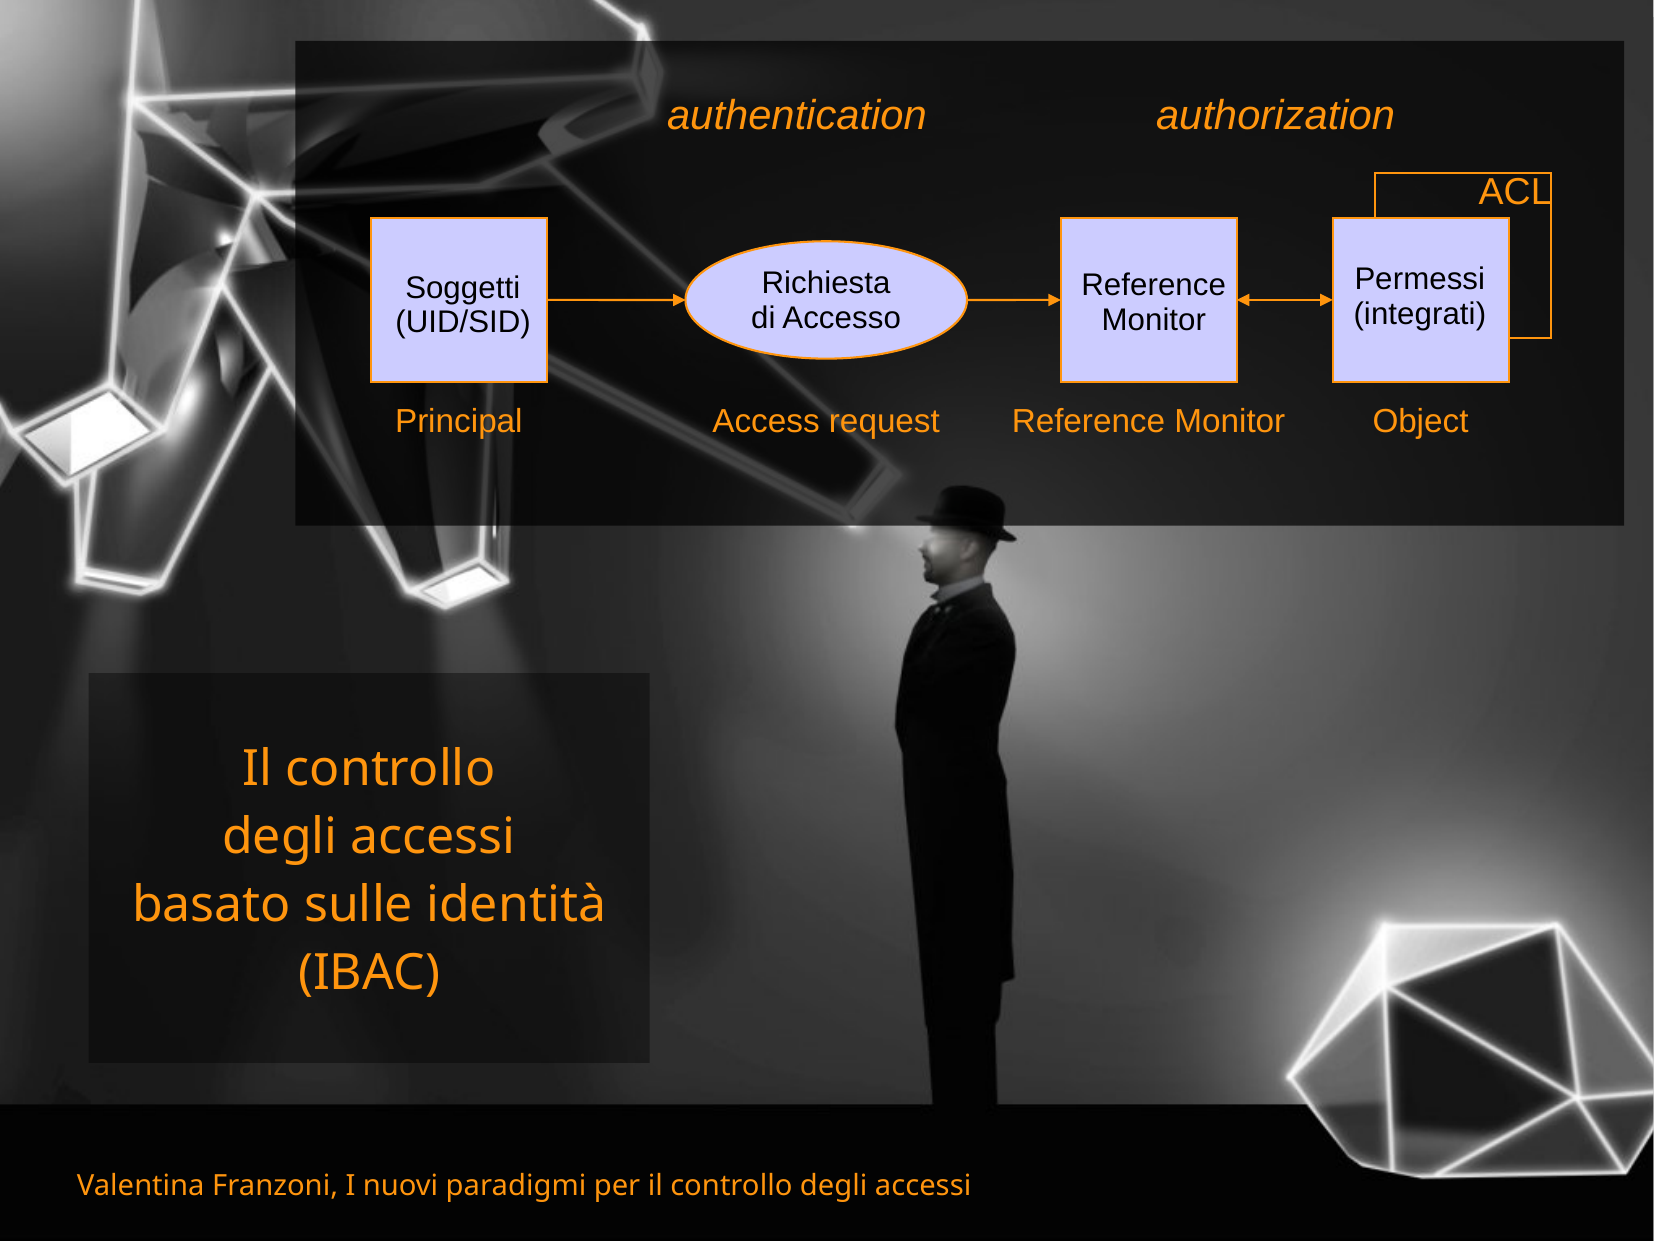

authentication
authorization
ACL
Richiesta
di Accesso
Principal
Access request
Reference Monitor
Object
Permessi
(integrati)
Reference Monitor
Soggetti
(UID/SID)
Il controllo
degli accessi
basato sulle identità
(IBAC)
# Valentina Franzoni, I nuovi paradigmi per il controllo degli accessi